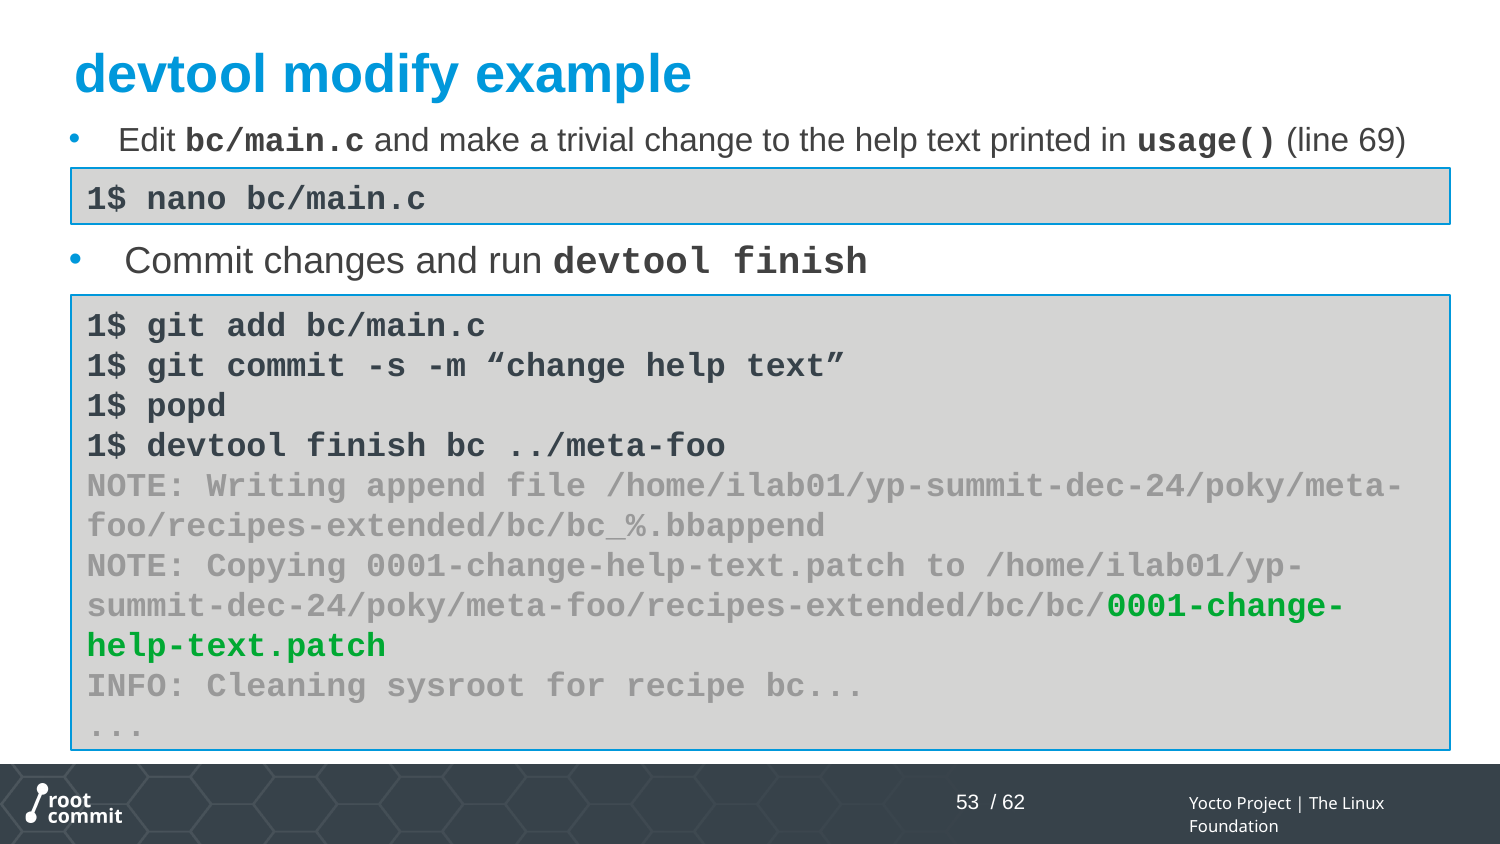

devtool modify example
Edit bc/main.c and make a trivial change to the help text printed in usage() (line 69)
1$ nano bc/main.c
Commit changes and run devtool finish
1$ git add bc/main.c
1$ git commit -s -m “change help text”
1$ popd
1$ devtool finish bc ../meta-foo
NOTE: Writing append file /home/ilab01/yp-summit-dec-24/poky/meta-foo/recipes-extended/bc/bc_%.bbappend
NOTE: Copying 0001-change-help-text.patch to /home/ilab01/yp-summit-dec-24/poky/meta-foo/recipes-extended/bc/bc/0001-change-help-text.patch
INFO: Cleaning sysroot for recipe bc...
...